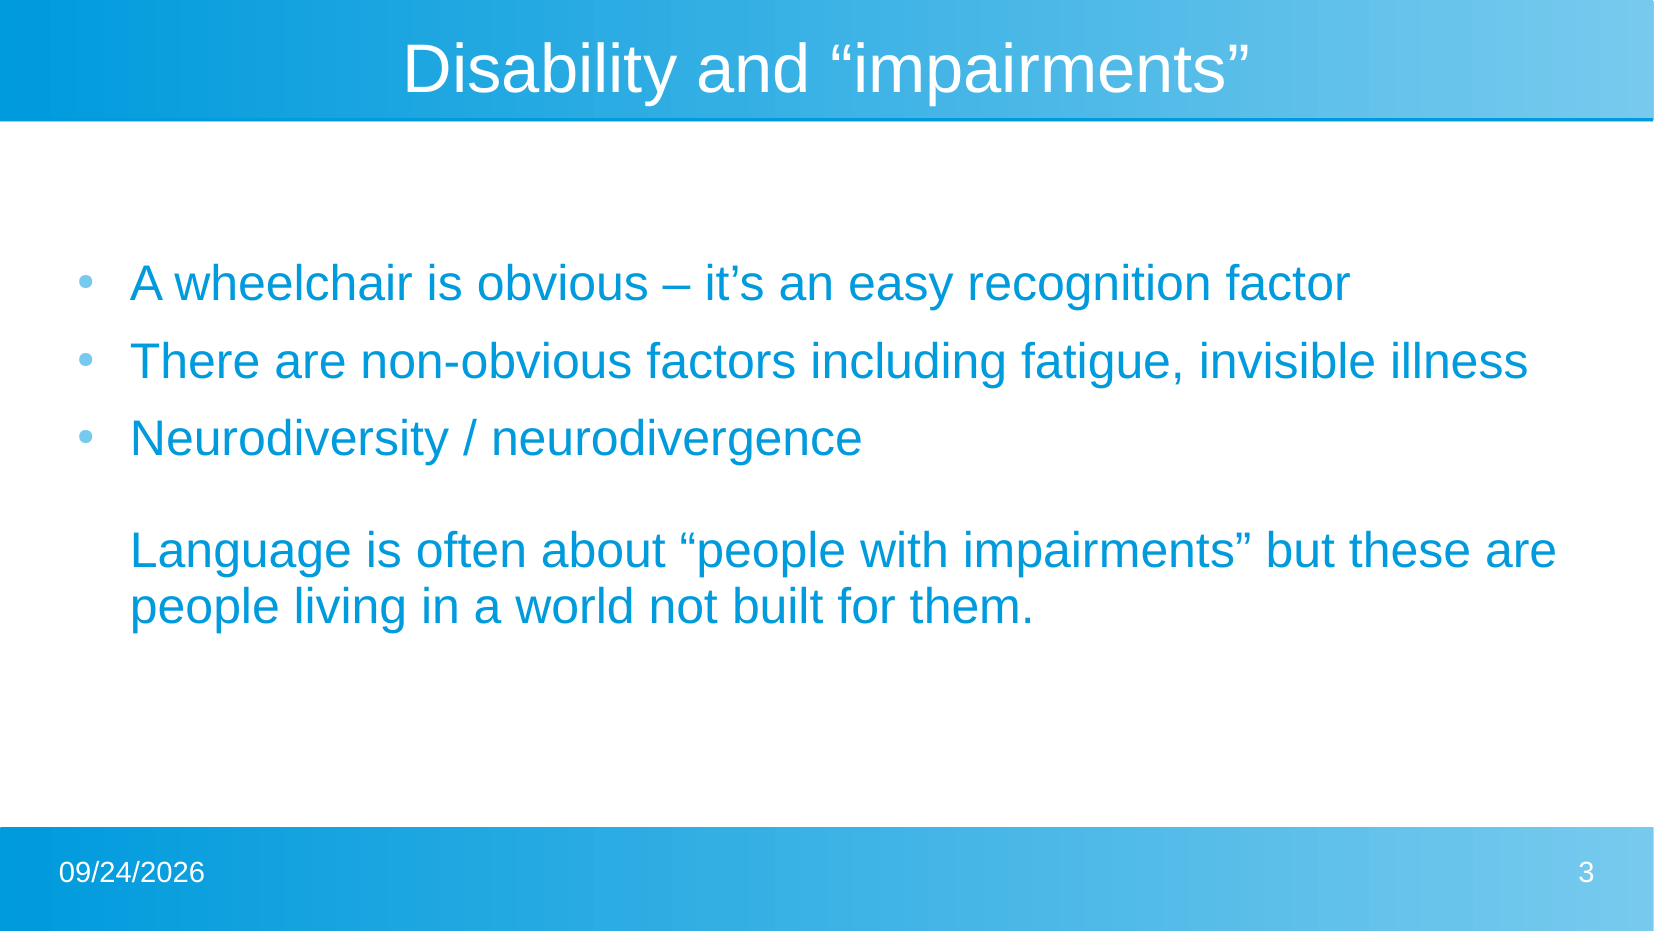

# Disability and “impairments”
A wheelchair is obvious – it’s an easy recognition factor
There are non-obvious factors including fatigue, invisible illness
Neurodiversity / neurodivergence
Language is often about “people with impairments” but these are people living in a world not built for them.
3